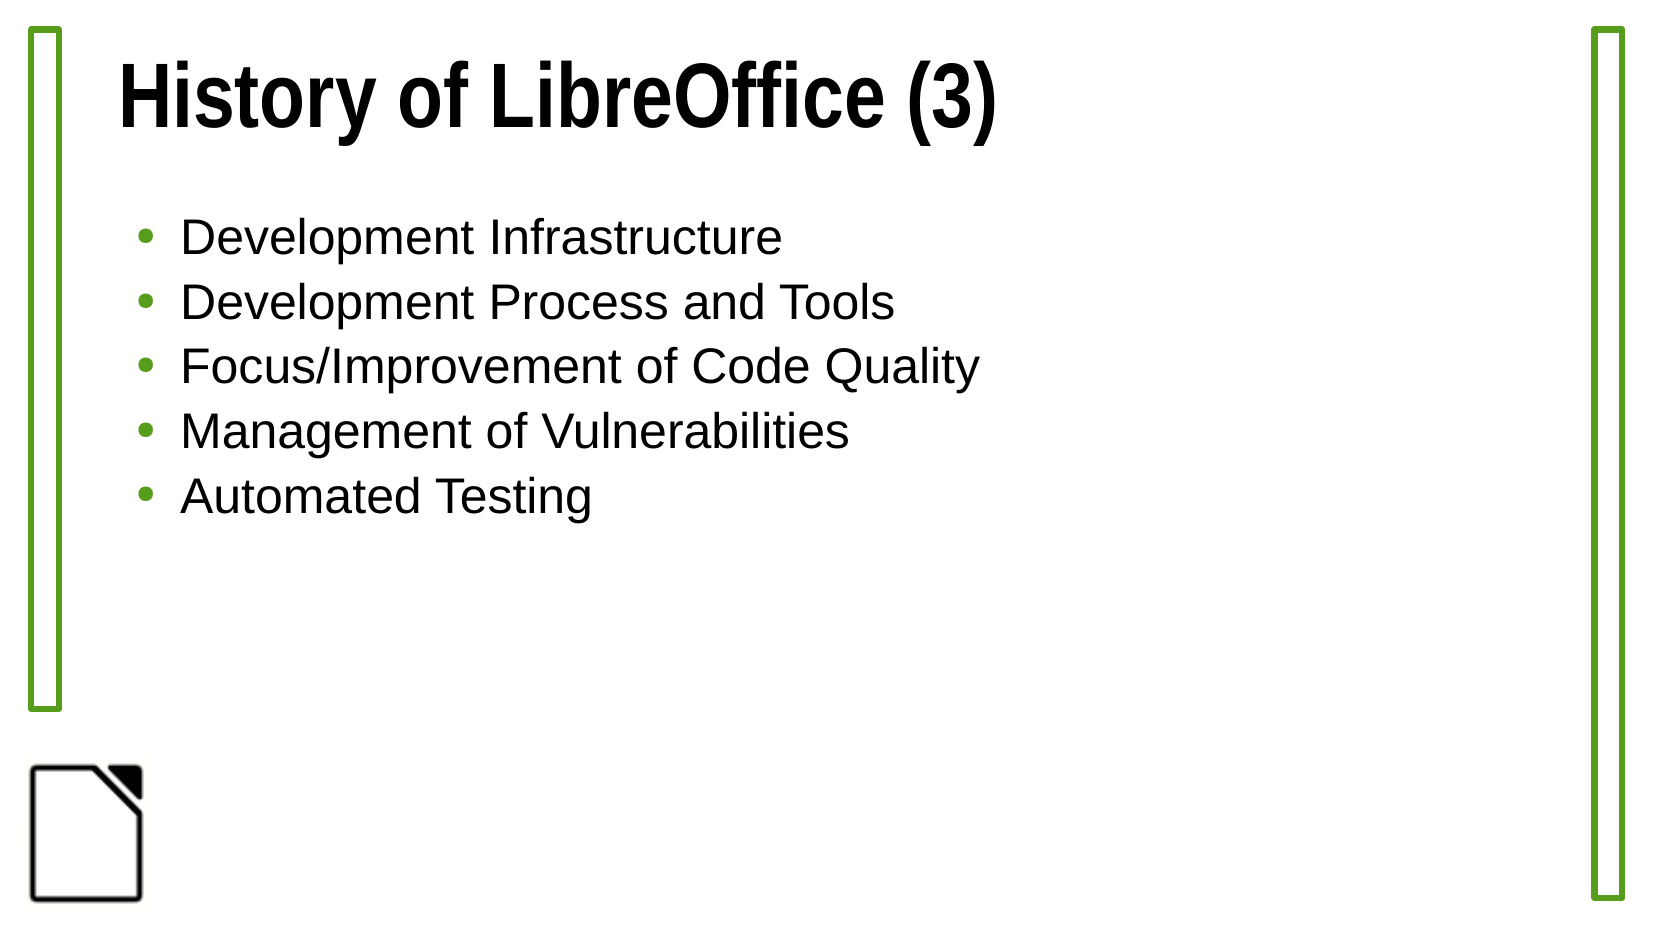

# History of LibreOffice (3)
Development Infrastructure
Development Process and Tools
Focus/Improvement of Code Quality
Management of Vulnerabilities
Automated Testing